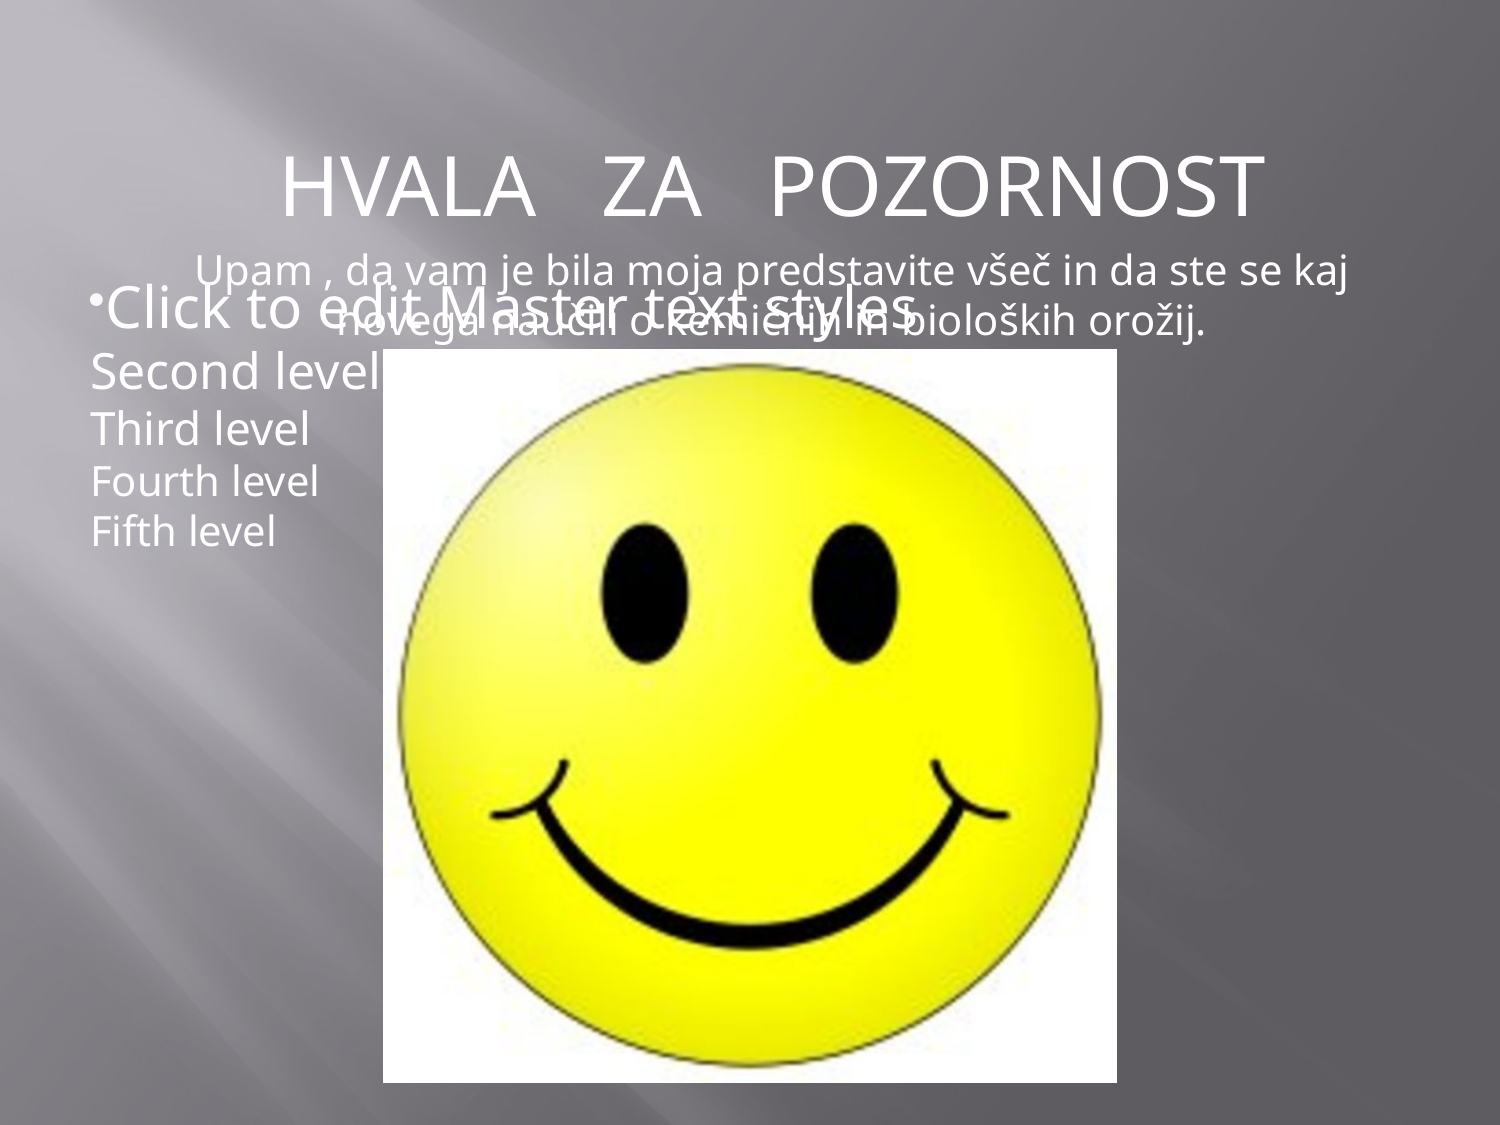

#
HVALA ZA POZORNOST
Upam , da vam je bila moja predstavite všeč in da ste se kaj novega naučili o kemičnih in bioloških orožij.